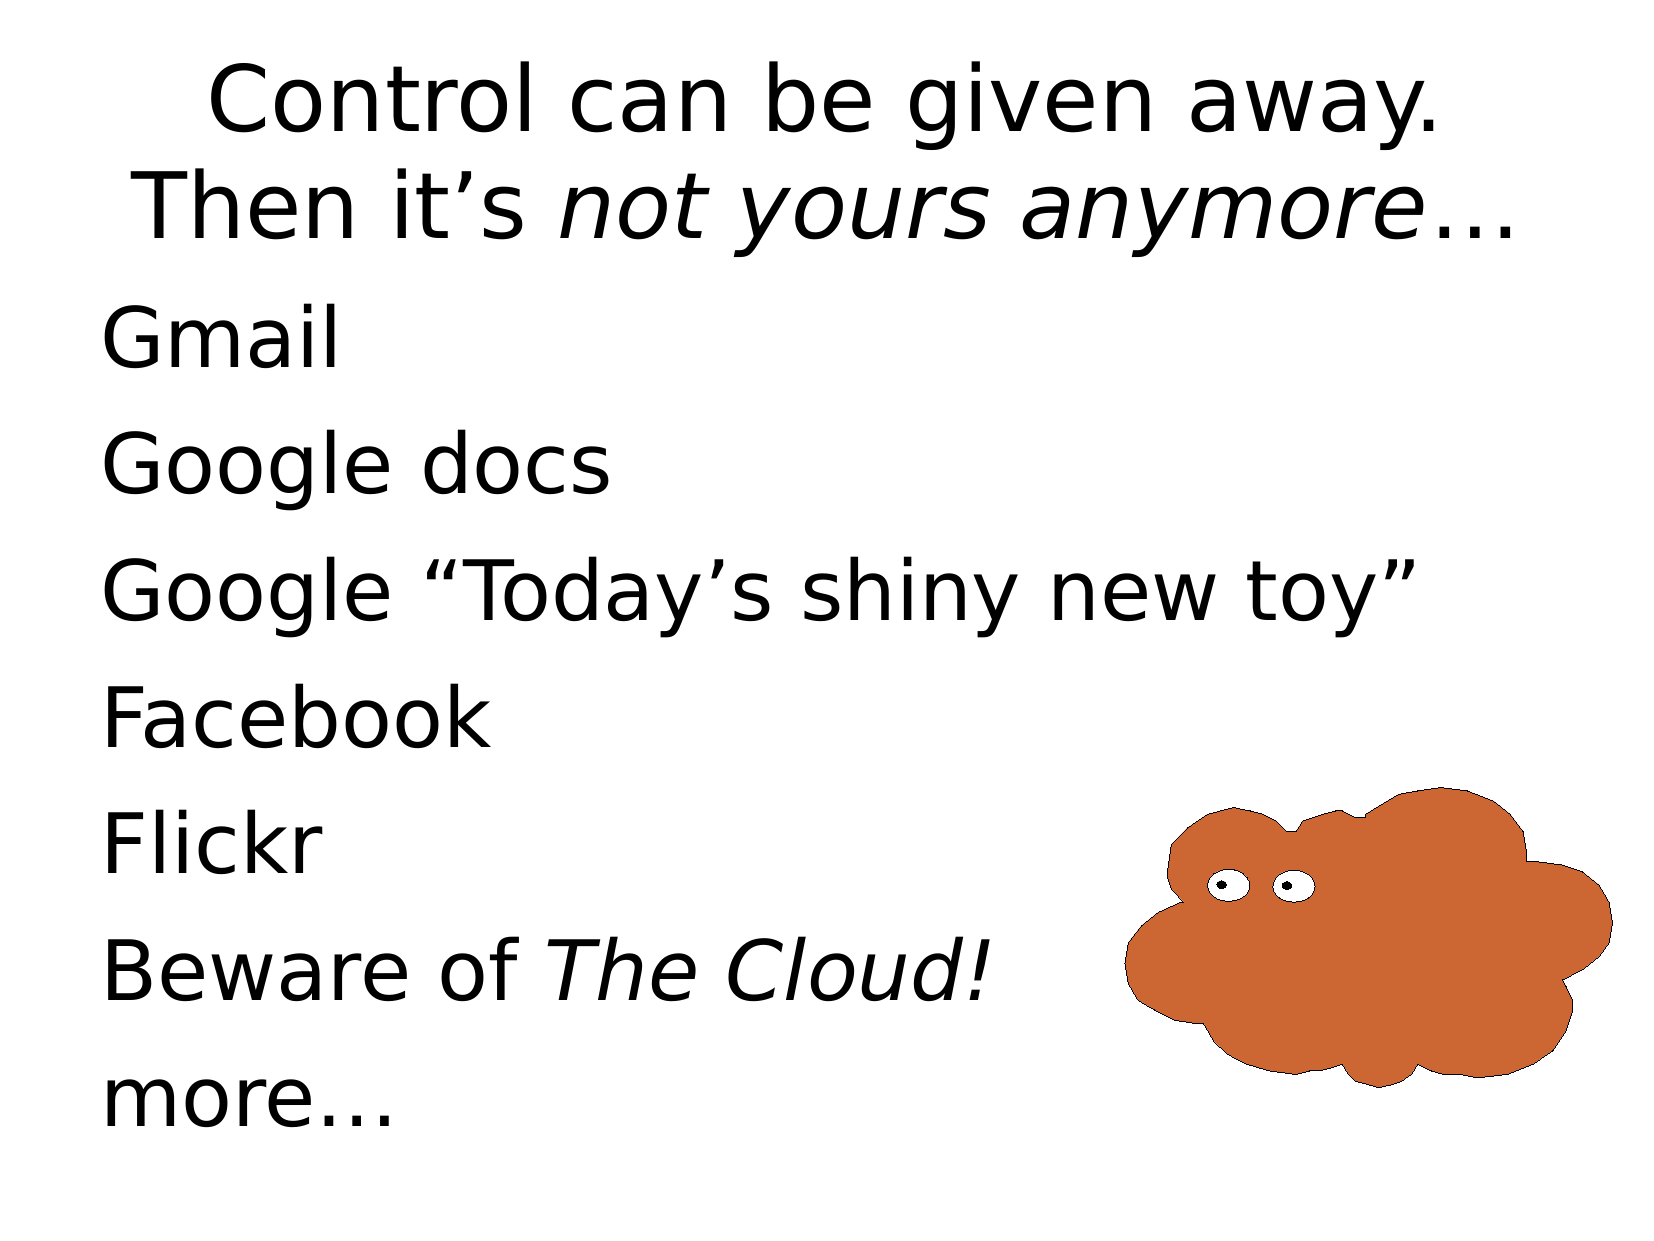

# Control can be given away. Then it’s not yours anymore…
Gmail
Google docs
Google “Today’s shiny new toy”
Facebook
Flickr
Beware of The Cloud!
more…